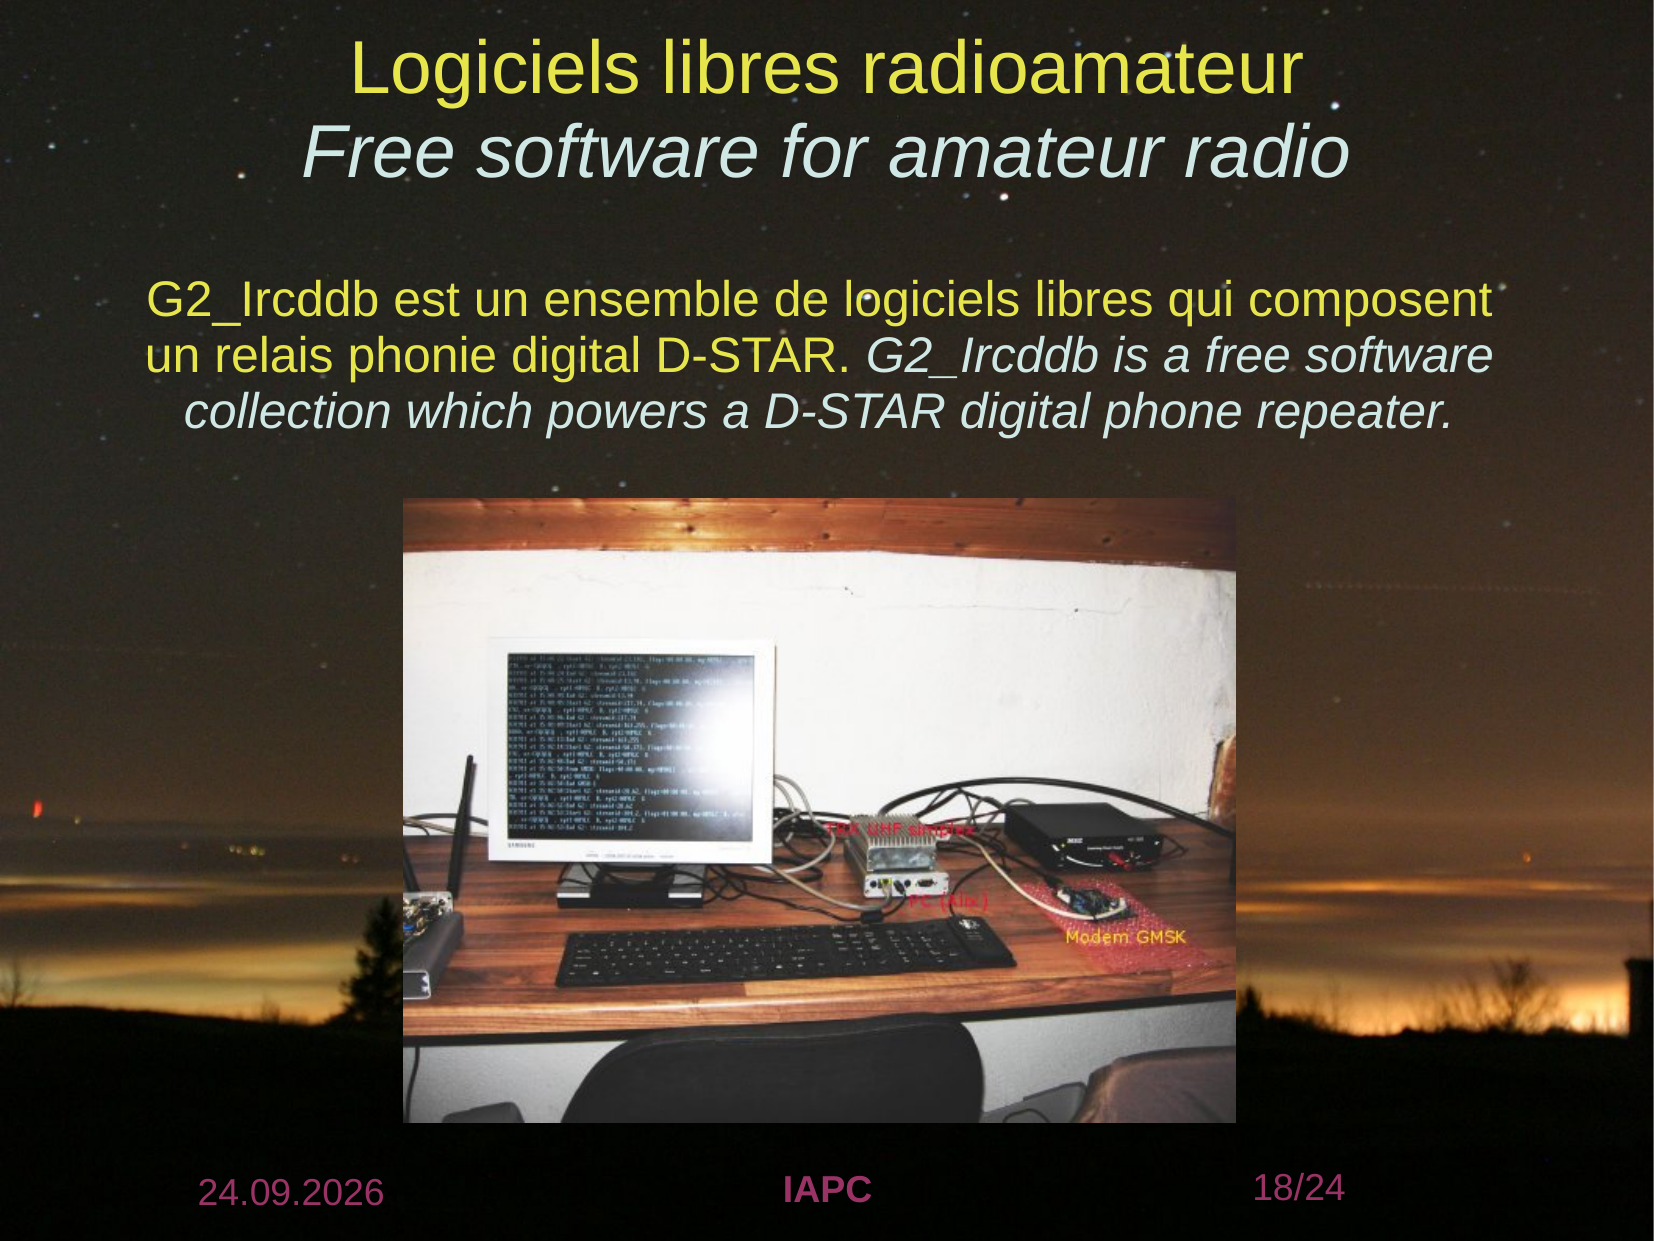

# Logiciels libres radioamateur Free software for amateur radio
G2_Ircddb est un ensemble de logiciels libres qui composent
un relais phonie digital D-STAR. G2_Ircddb is a free software collection which powers a D-STAR digital phone repeater.